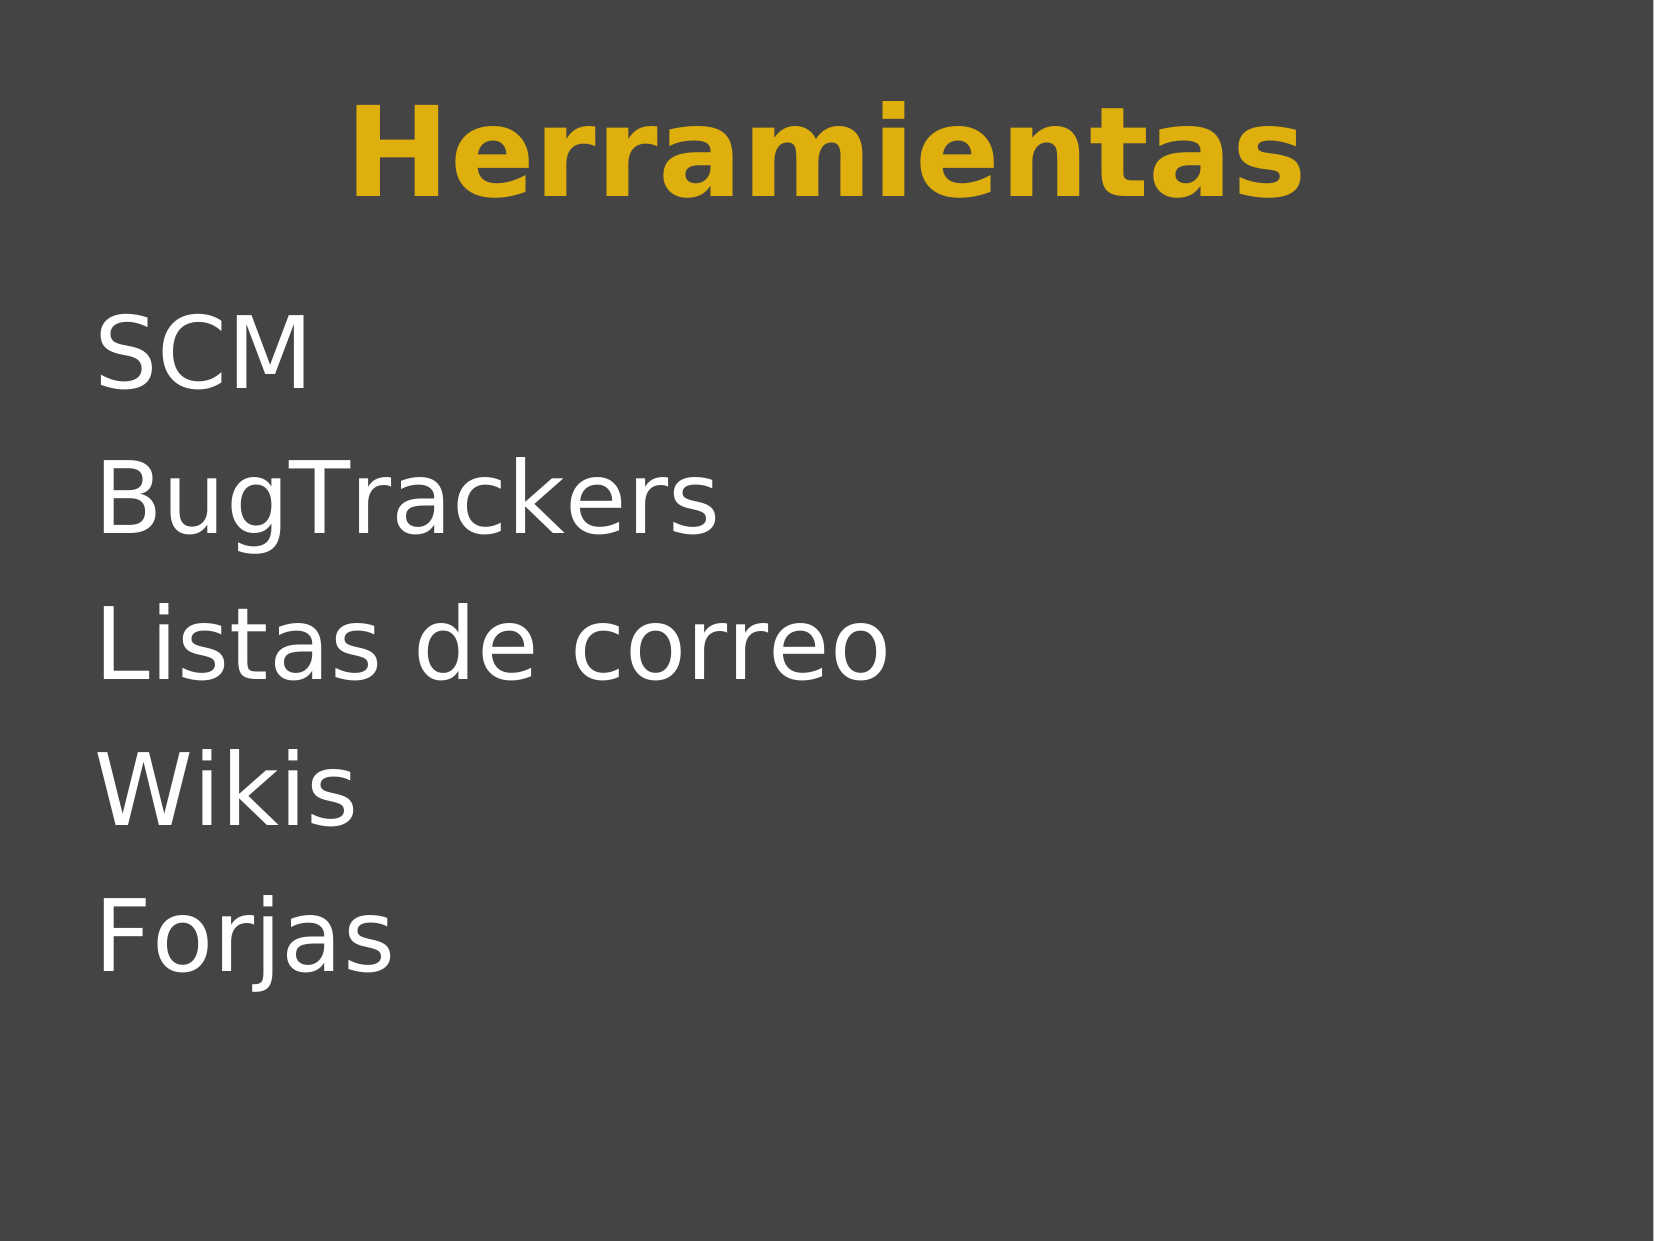

# Herramientas
SCM
BugTrackers
Listas de correo
Wikis
Forjas